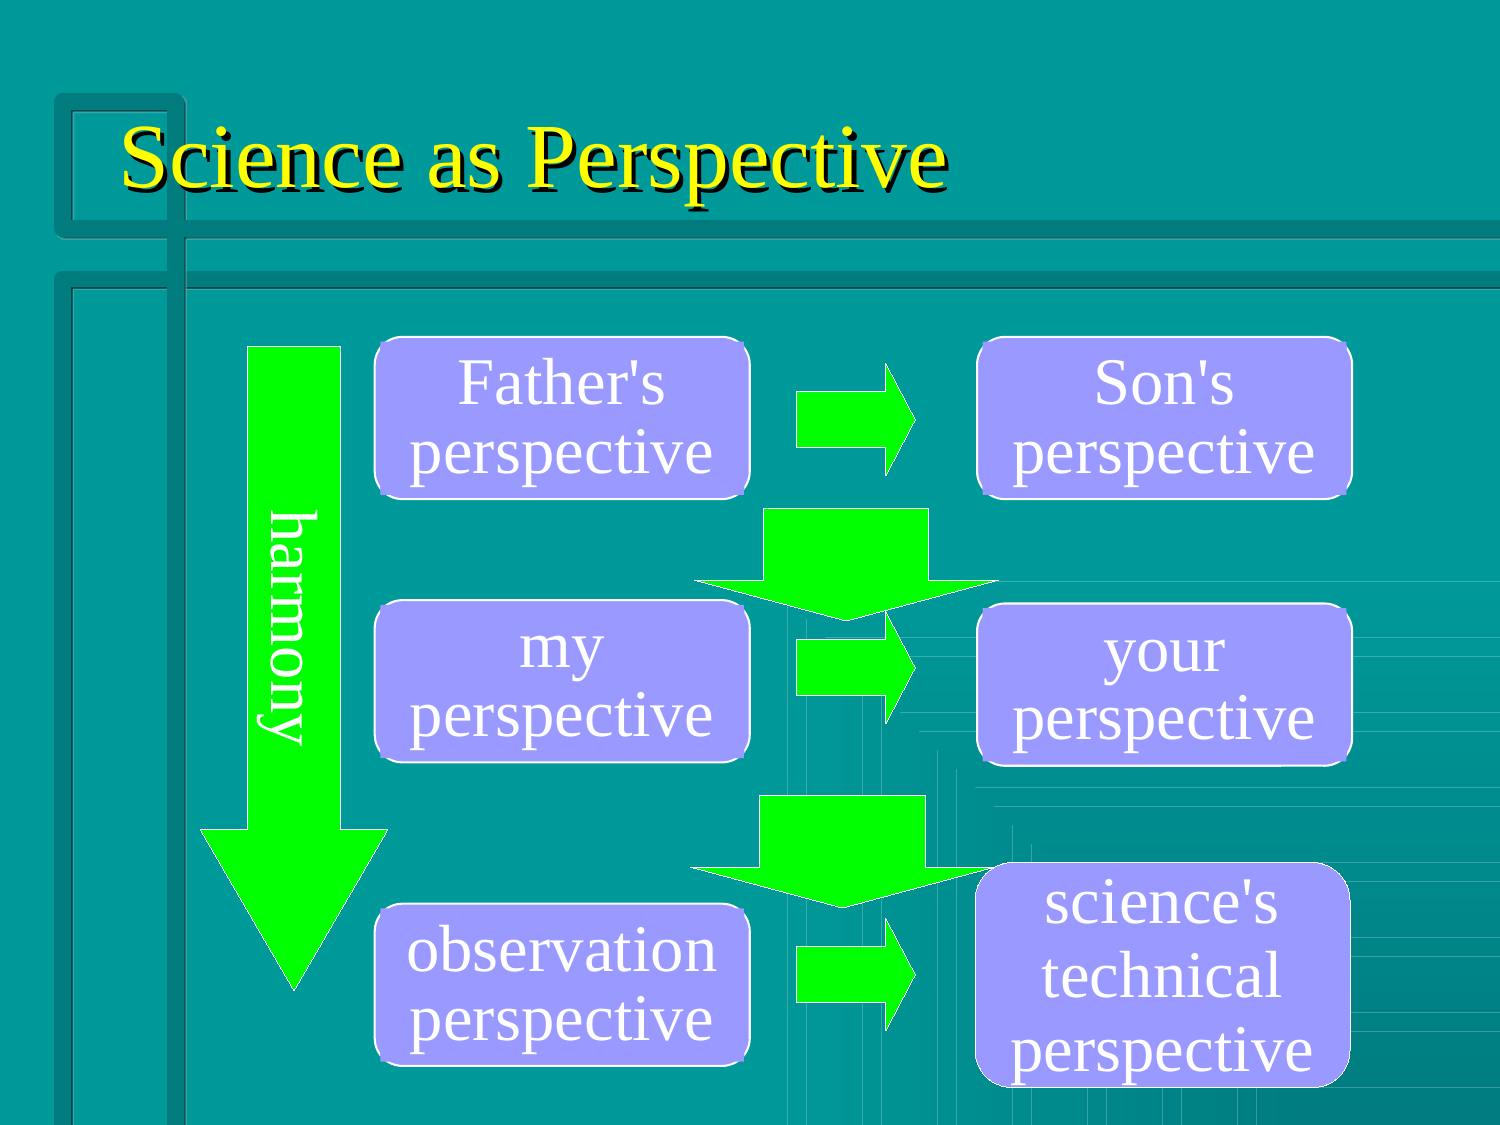

# Science as Perspective
Father's
perspective
Son's
perspective
my
perspective
your
perspective
harmony
observation
perspective
science's
technical
perspective